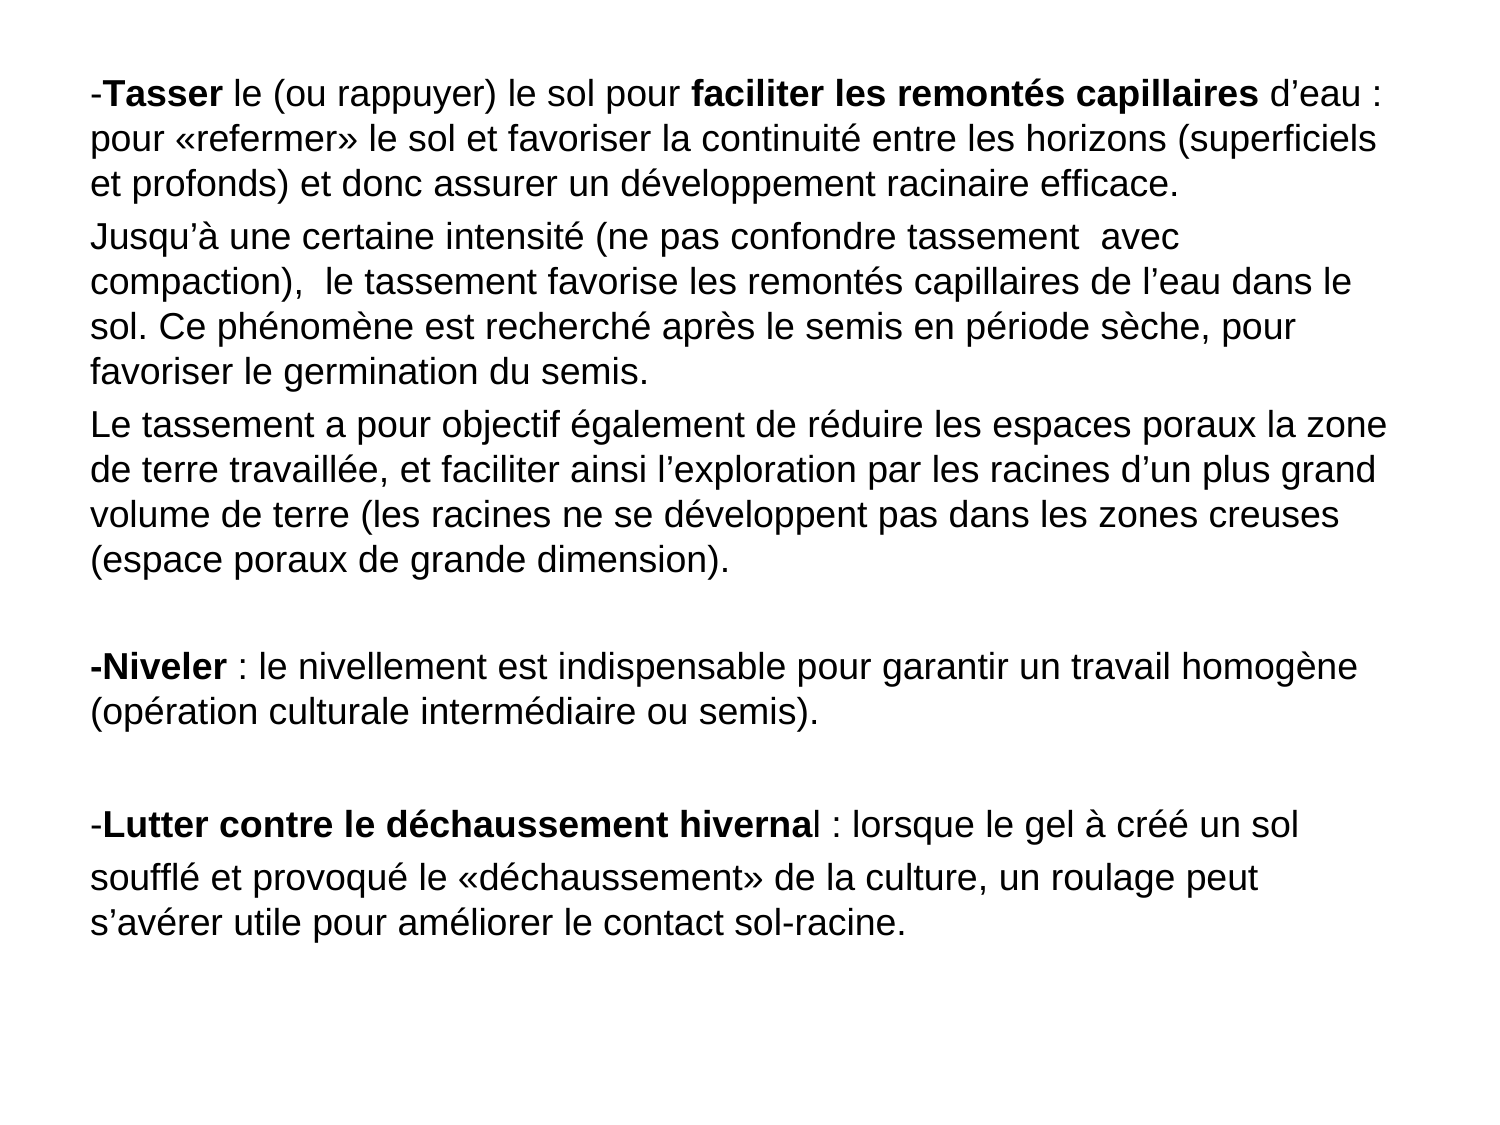

# -Tasser le (ou rappuyer) le sol pour faciliter les remontés capillaires d’eau : pour «refermer» le sol et favoriser la continuité entre les horizons (superficiels et profonds) et donc assurer un développement racinaire efficace.
Jusqu’à une certaine intensité (ne pas confondre tassement avec compaction), le tassement favorise les remontés capillaires de l’eau dans le sol. Ce phénomène est recherché après le semis en période sèche, pour favoriser le germination du semis.
Le tassement a pour objectif également de réduire les espaces poraux la zone de terre travaillée, et faciliter ainsi l’exploration par les racines d’un plus grand volume de terre (les racines ne se développent pas dans les zones creuses (espace poraux de grande dimension).
-Niveler : le nivellement est indispensable pour garantir un travail homogène (opération culturale intermédiaire ou semis).
-Lutter contre le déchaussement hivernal : lorsque le gel à créé un sol
soufflé et provoqué le «déchaussement» de la culture, un roulage peut s’avérer utile pour améliorer le contact sol-racine.